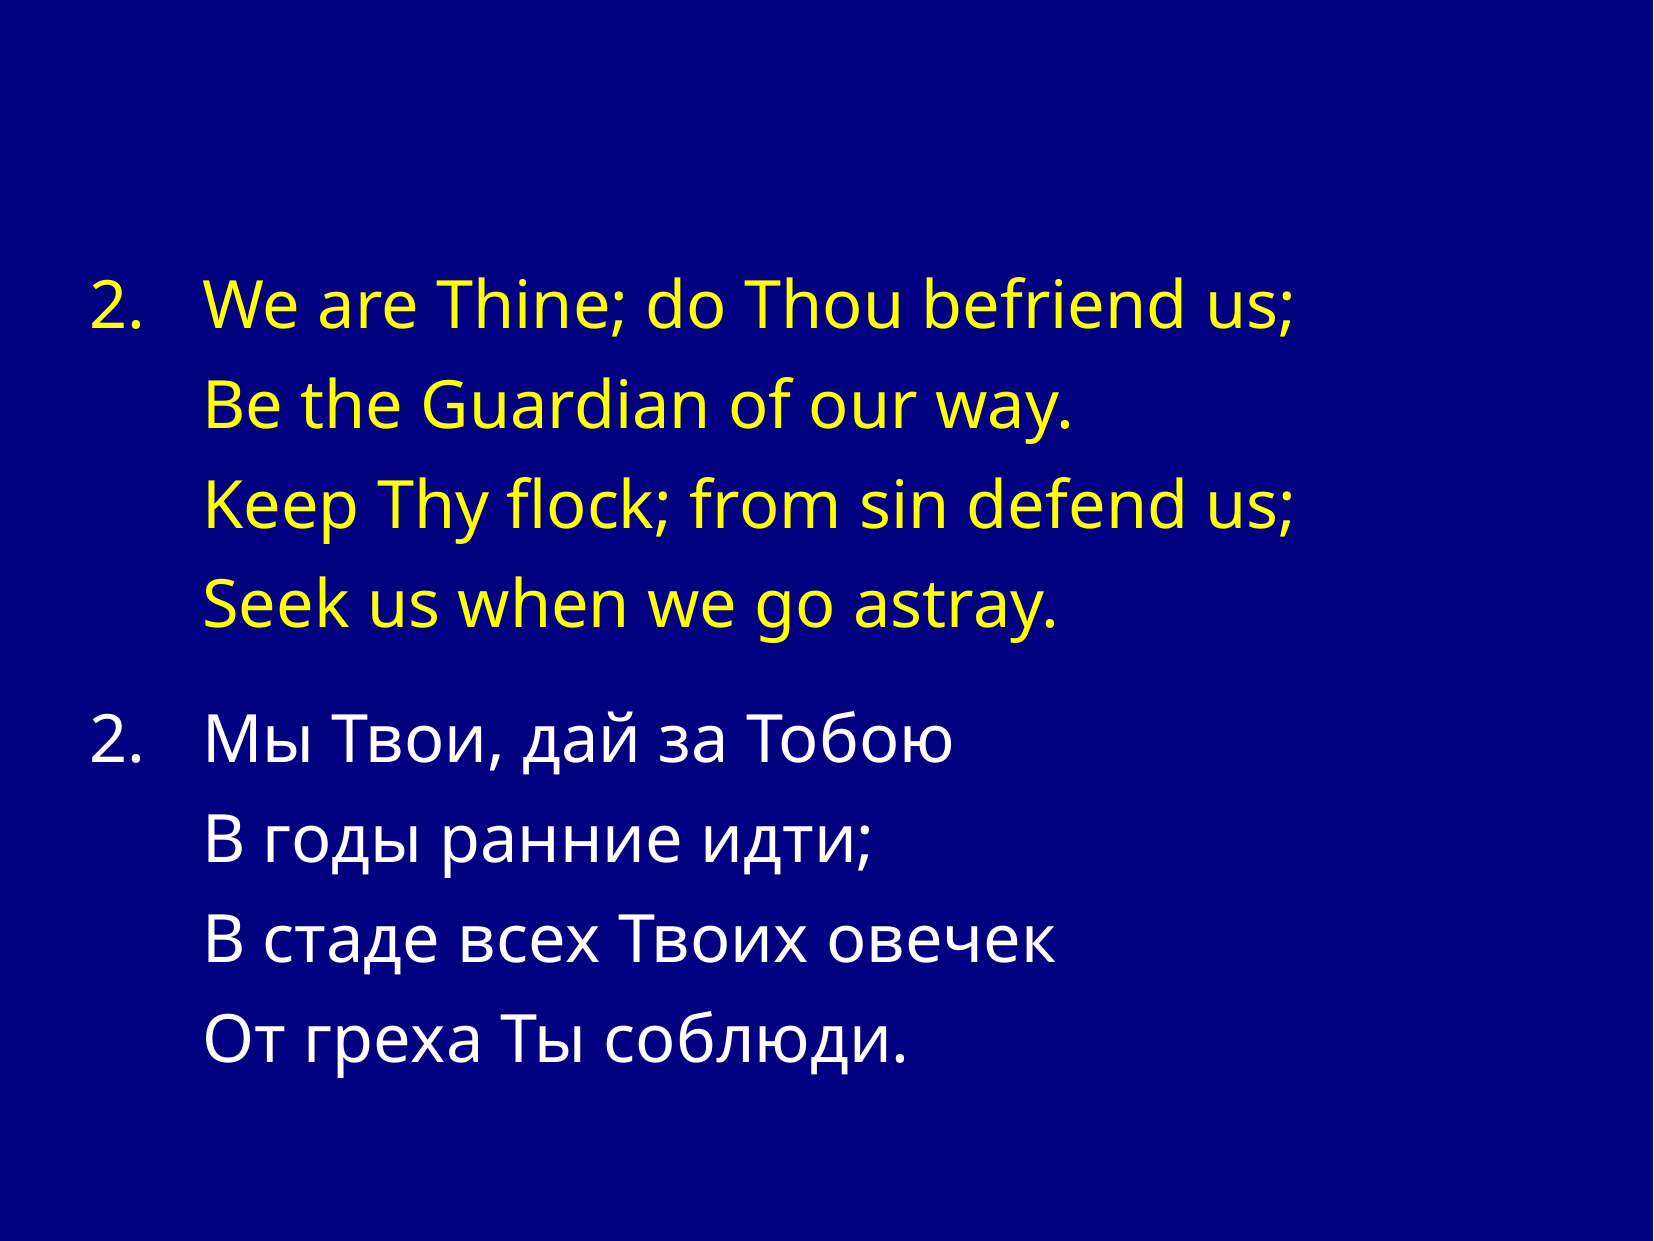

2.	We are Thine; do Thou befriend us;
	Be the Guardian of our way.
	Keep Thy flock; from sin defend us;
	Seek us when we go astray.
2.	Мы Твои, дай за Тобою
	В годы ранние идти;
	В стаде всех Твоих овечек
	От греха Ты соблюди.